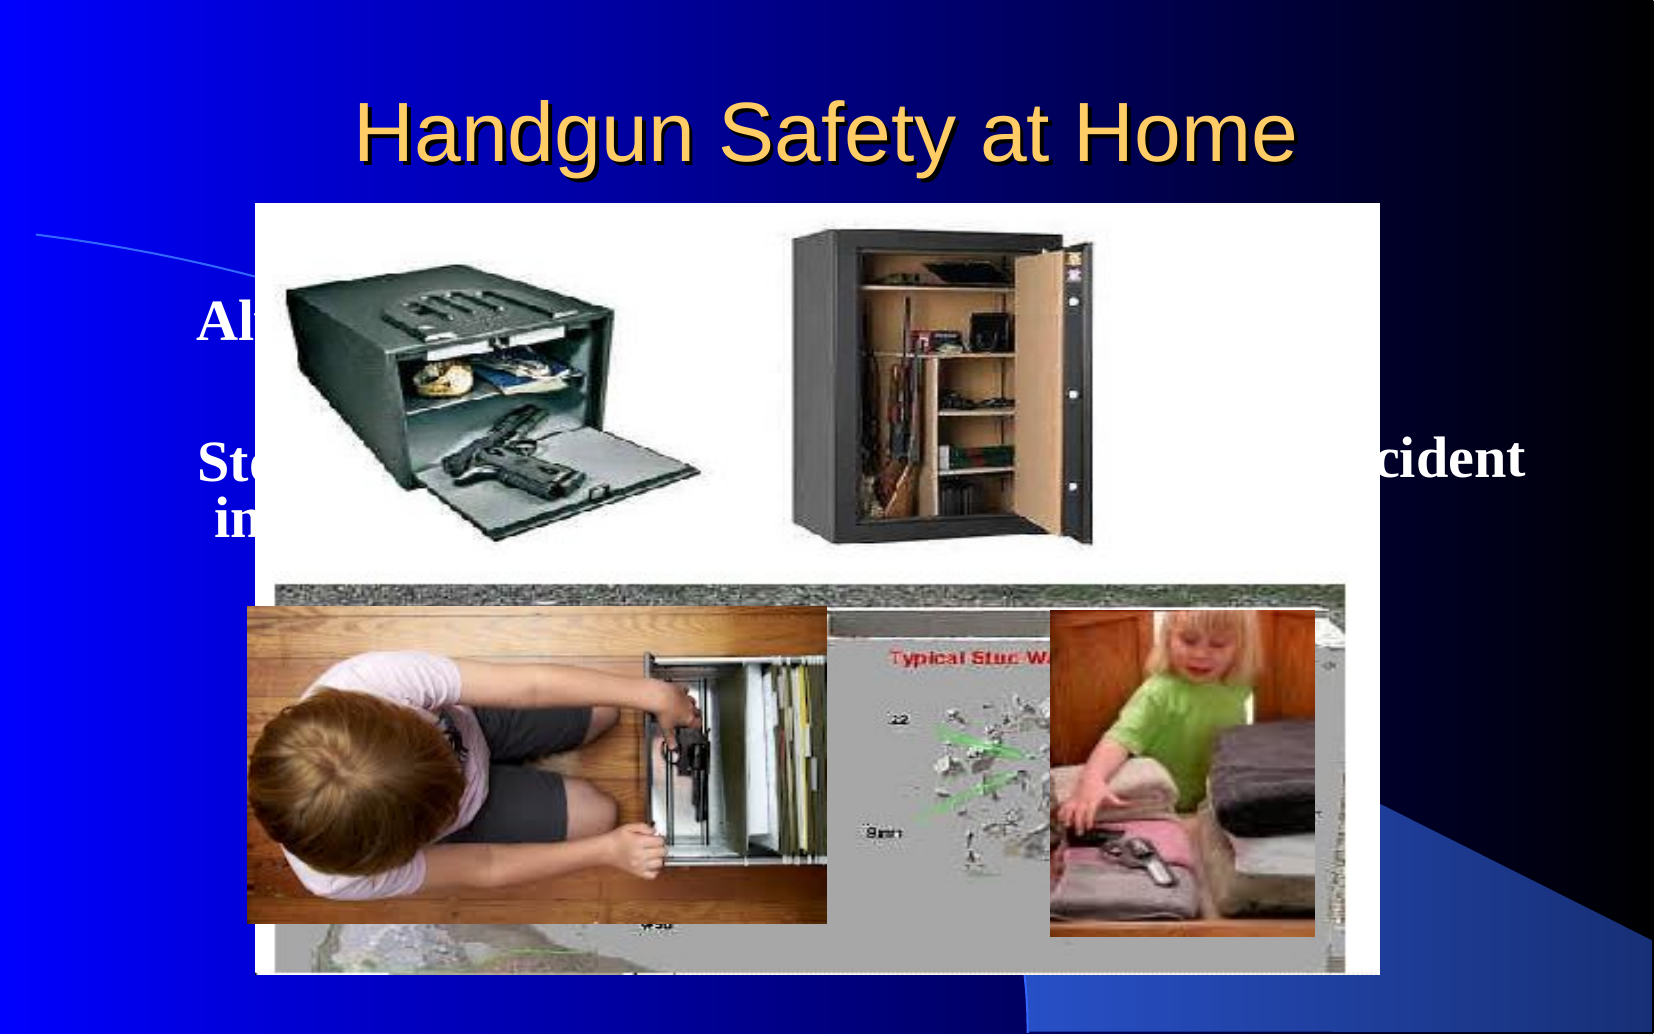

# Handgun Safety at Home
 Always practice Rules for Safe Handling
 Store your guns to avoid the possibility of an accident involving a child or other untrained person.
 Can you hide guns from a child ?